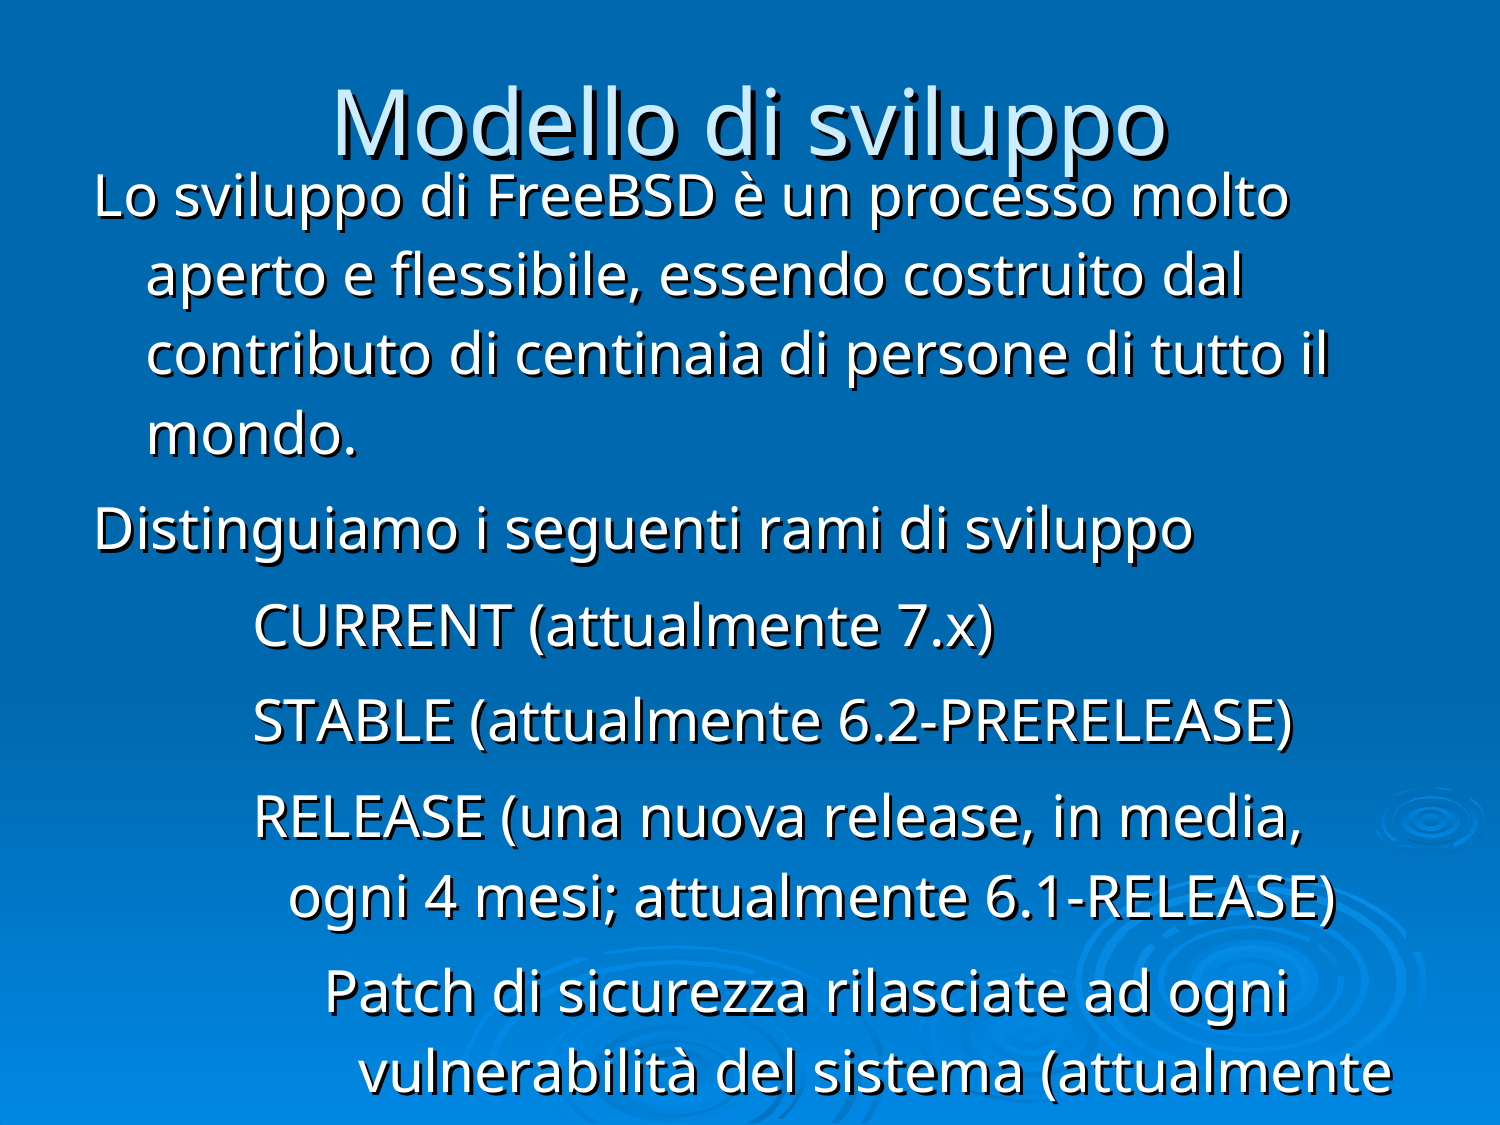

# Modello di sviluppo
Lo sviluppo di FreeBSD è un processo molto aperto e flessibile, essendo costruito dal contributo di centinaia di persone di tutto il mondo.
Distinguiamo i seguenti rami di sviluppo
CURRENT (attualmente 7.x)
STABLE (attualmente 6.2-PRERELEASE)
RELEASE (una nuova release, in media, ogni 4 mesi; attualmente 6.1-RELEASE)
Patch di sicurezza rilasciate ad ogni vulnerabilità del sistema (attualmente 6.1-p10)